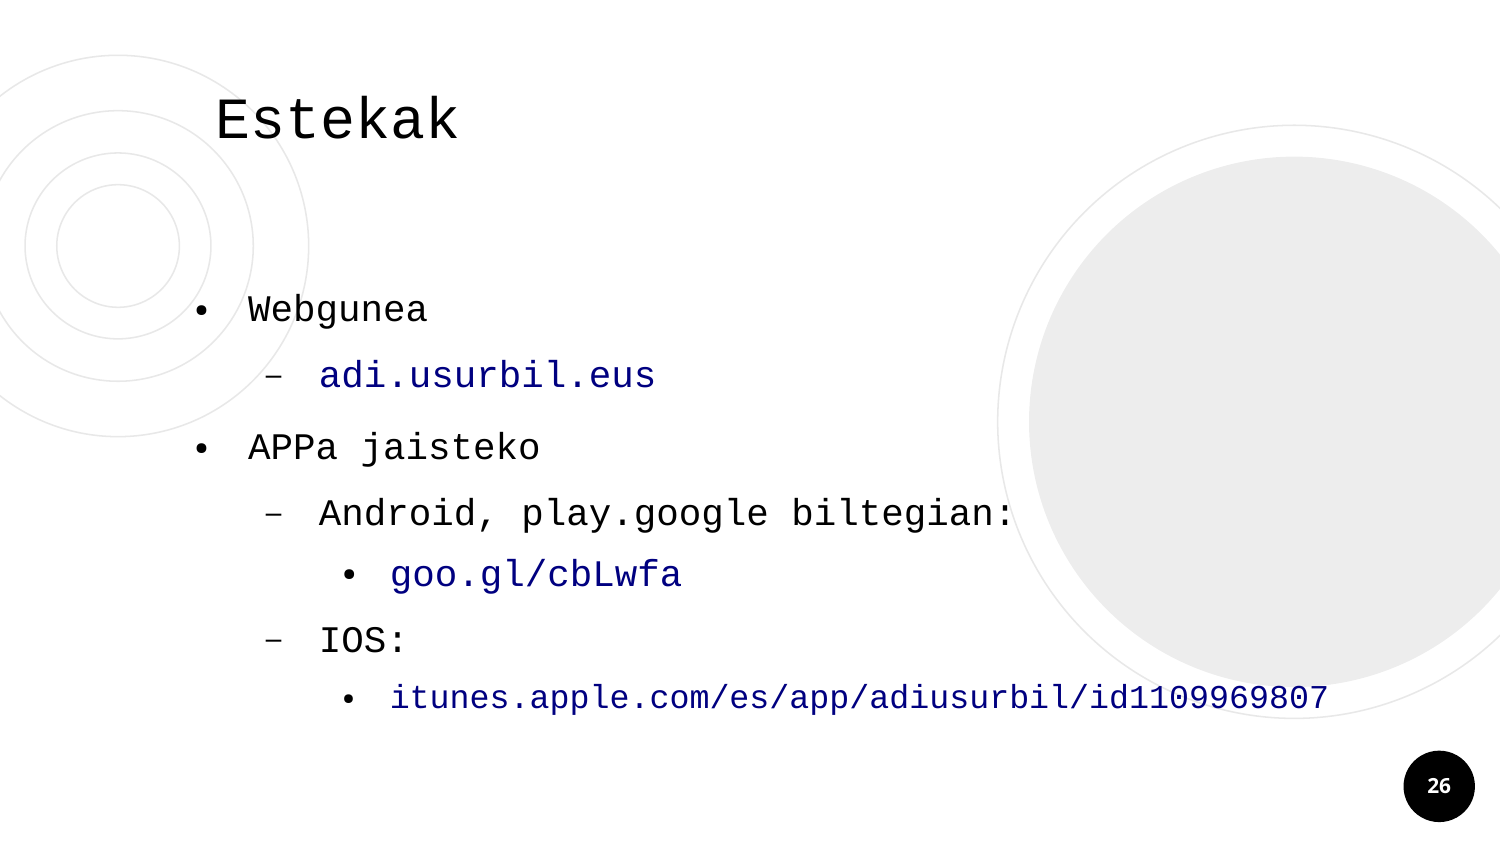

Estekak
# Webgunea
adi.usurbil.eus
APPa jaisteko
Android, play.google biltegian:
goo.gl/cbLwfa
IOS:
itunes.apple.com/es/app/adiusurbil/id1109969807